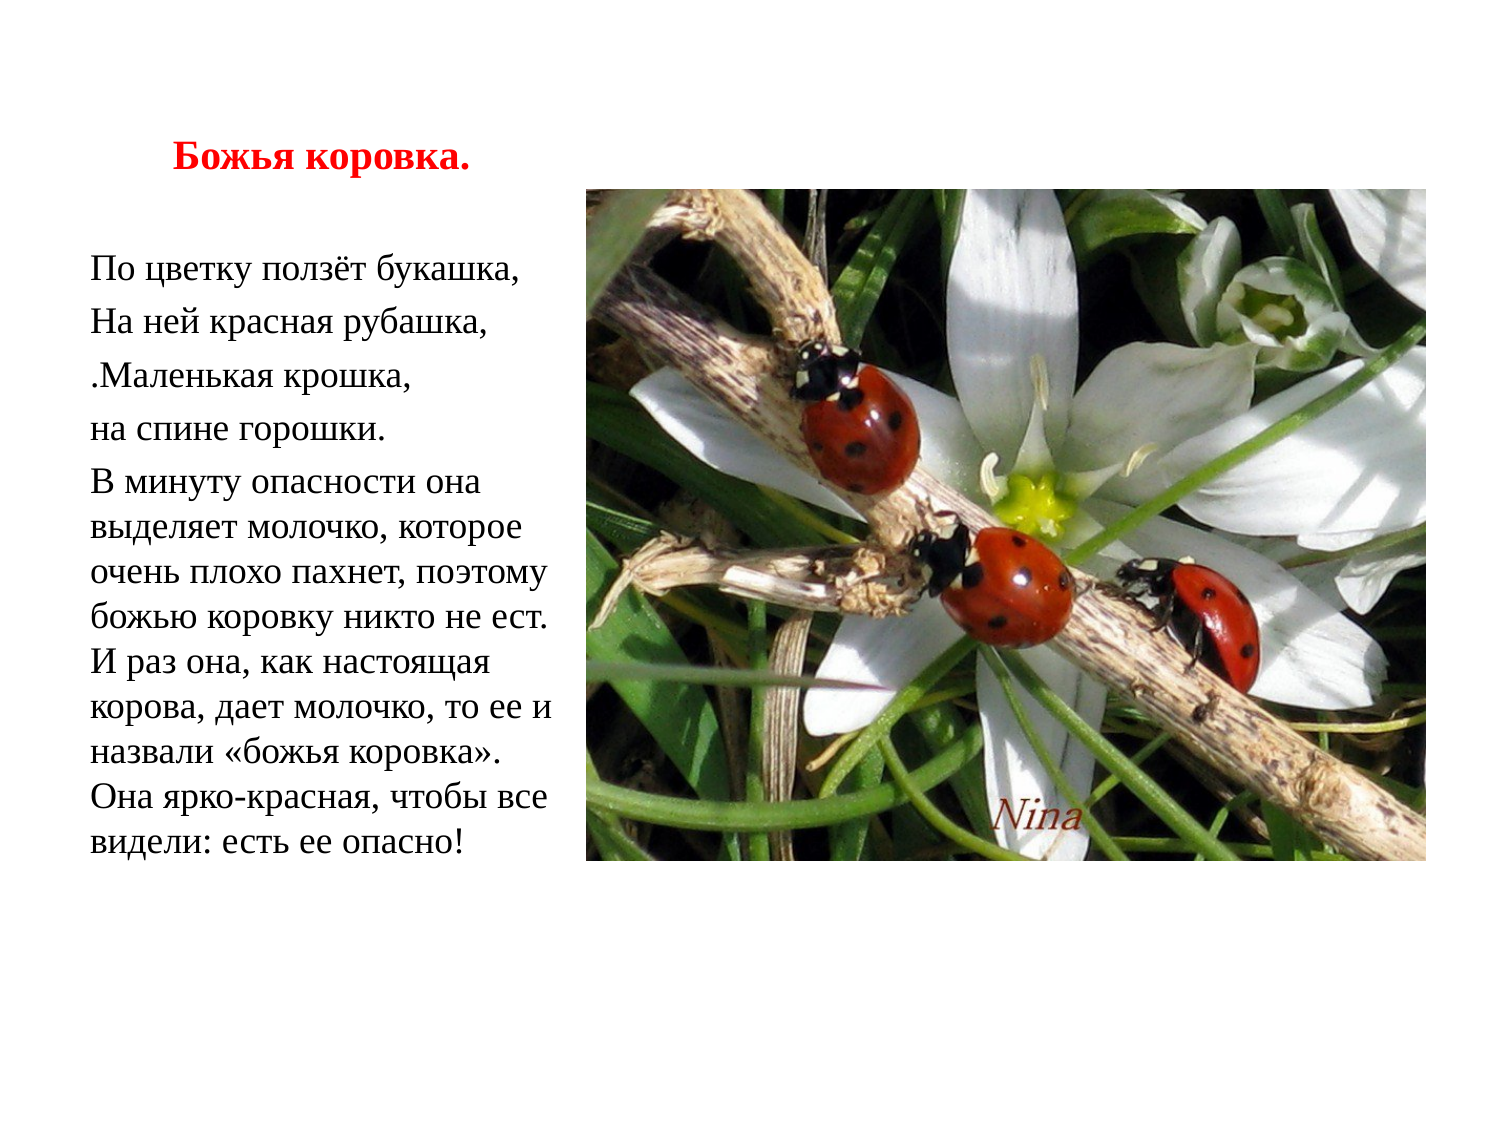

# Божья коровка.
По цветку ползёт букашка,
На ней красная рубашка,
.Маленькая крошка,
на спине горошки.
В минуту опасности она выделяет молочко, которое очень плохо пахнет, поэтому божью коровку никто не ест. И раз она, как настоящая корова, дает молочко, то ее и назвали «божья коровка». Она ярко-красная, чтобы все видели: есть ее опасно!